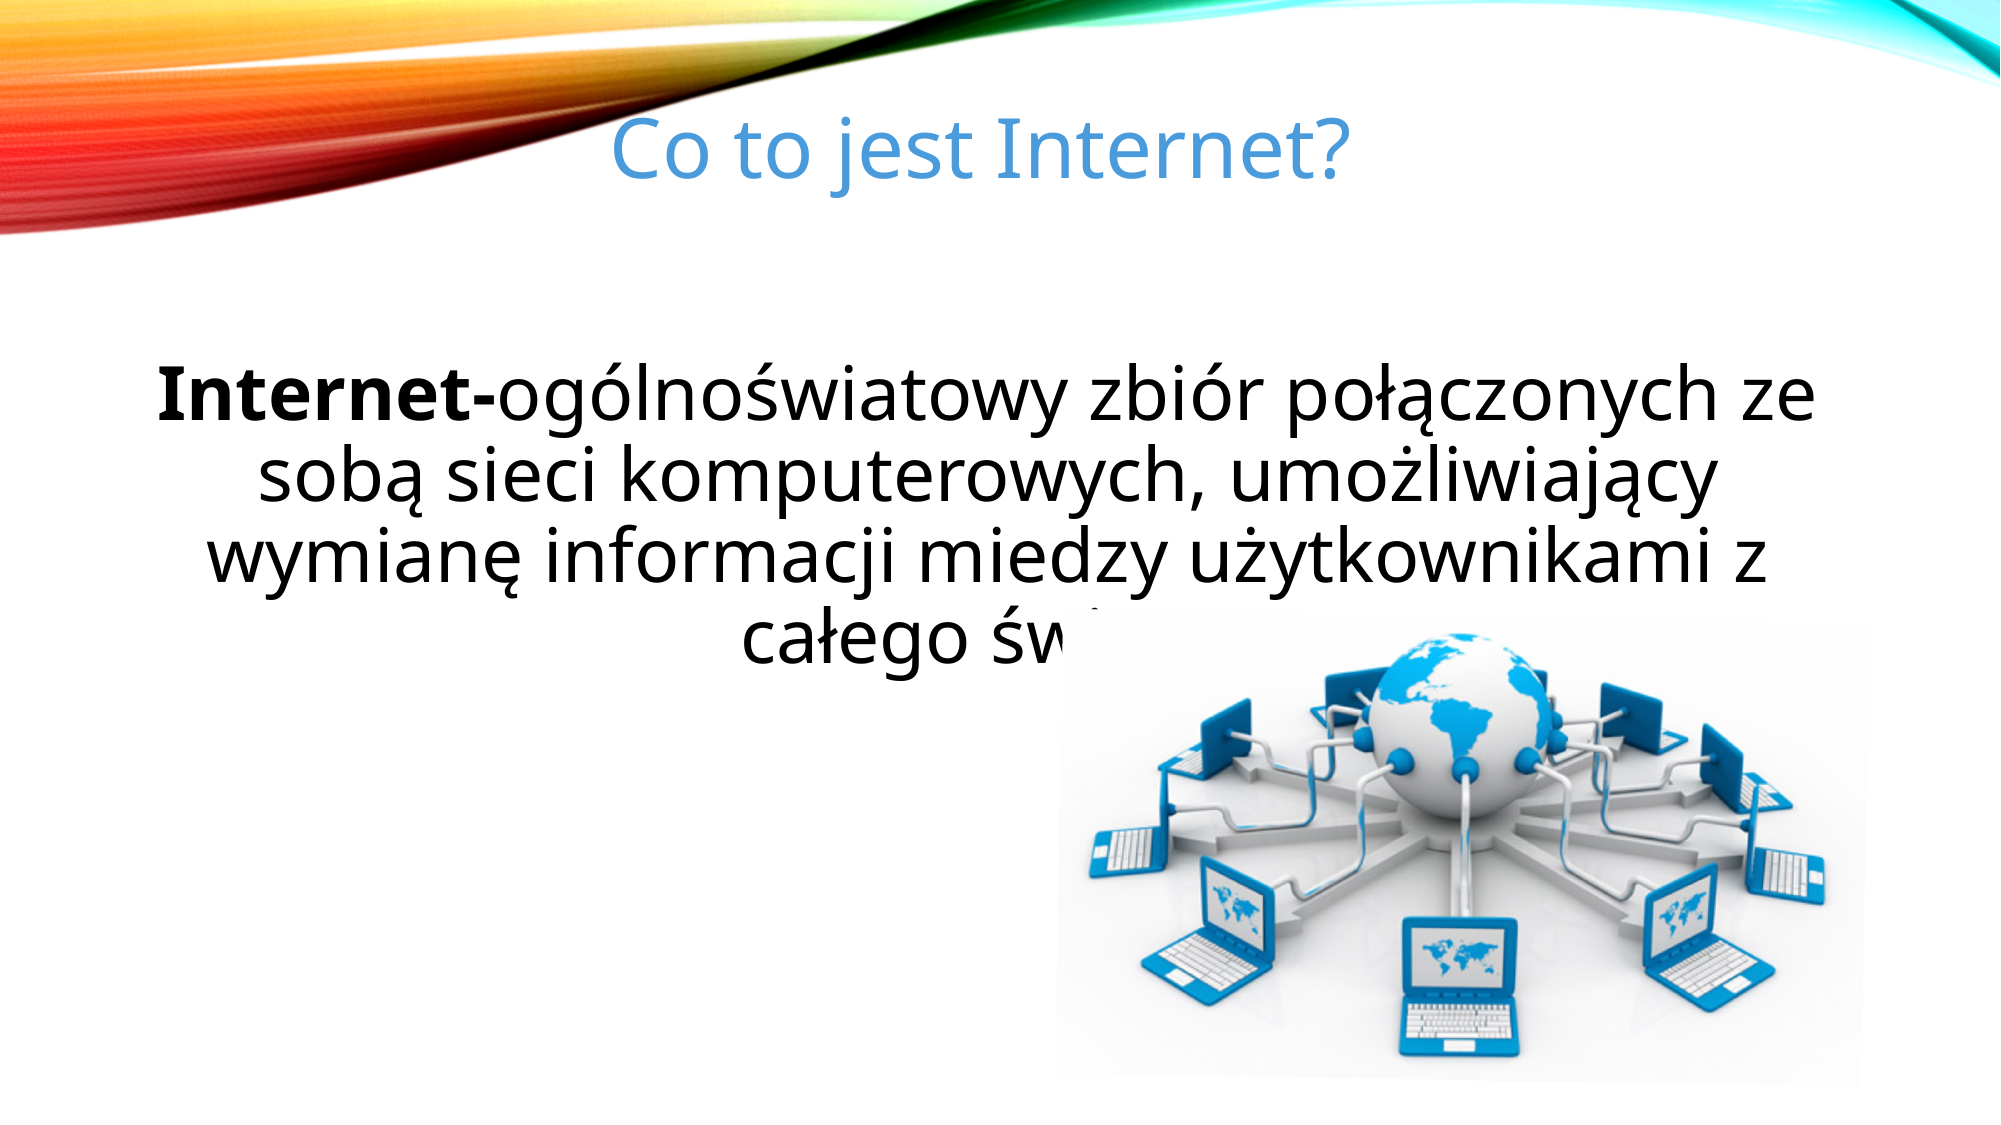

# Co to jest Internet?
Internet-ogólnoświatowy zbiór połączonych ze sobą sieci komputerowych, umożliwiający wymianę informacji miedzy użytkownikami z całego świata;